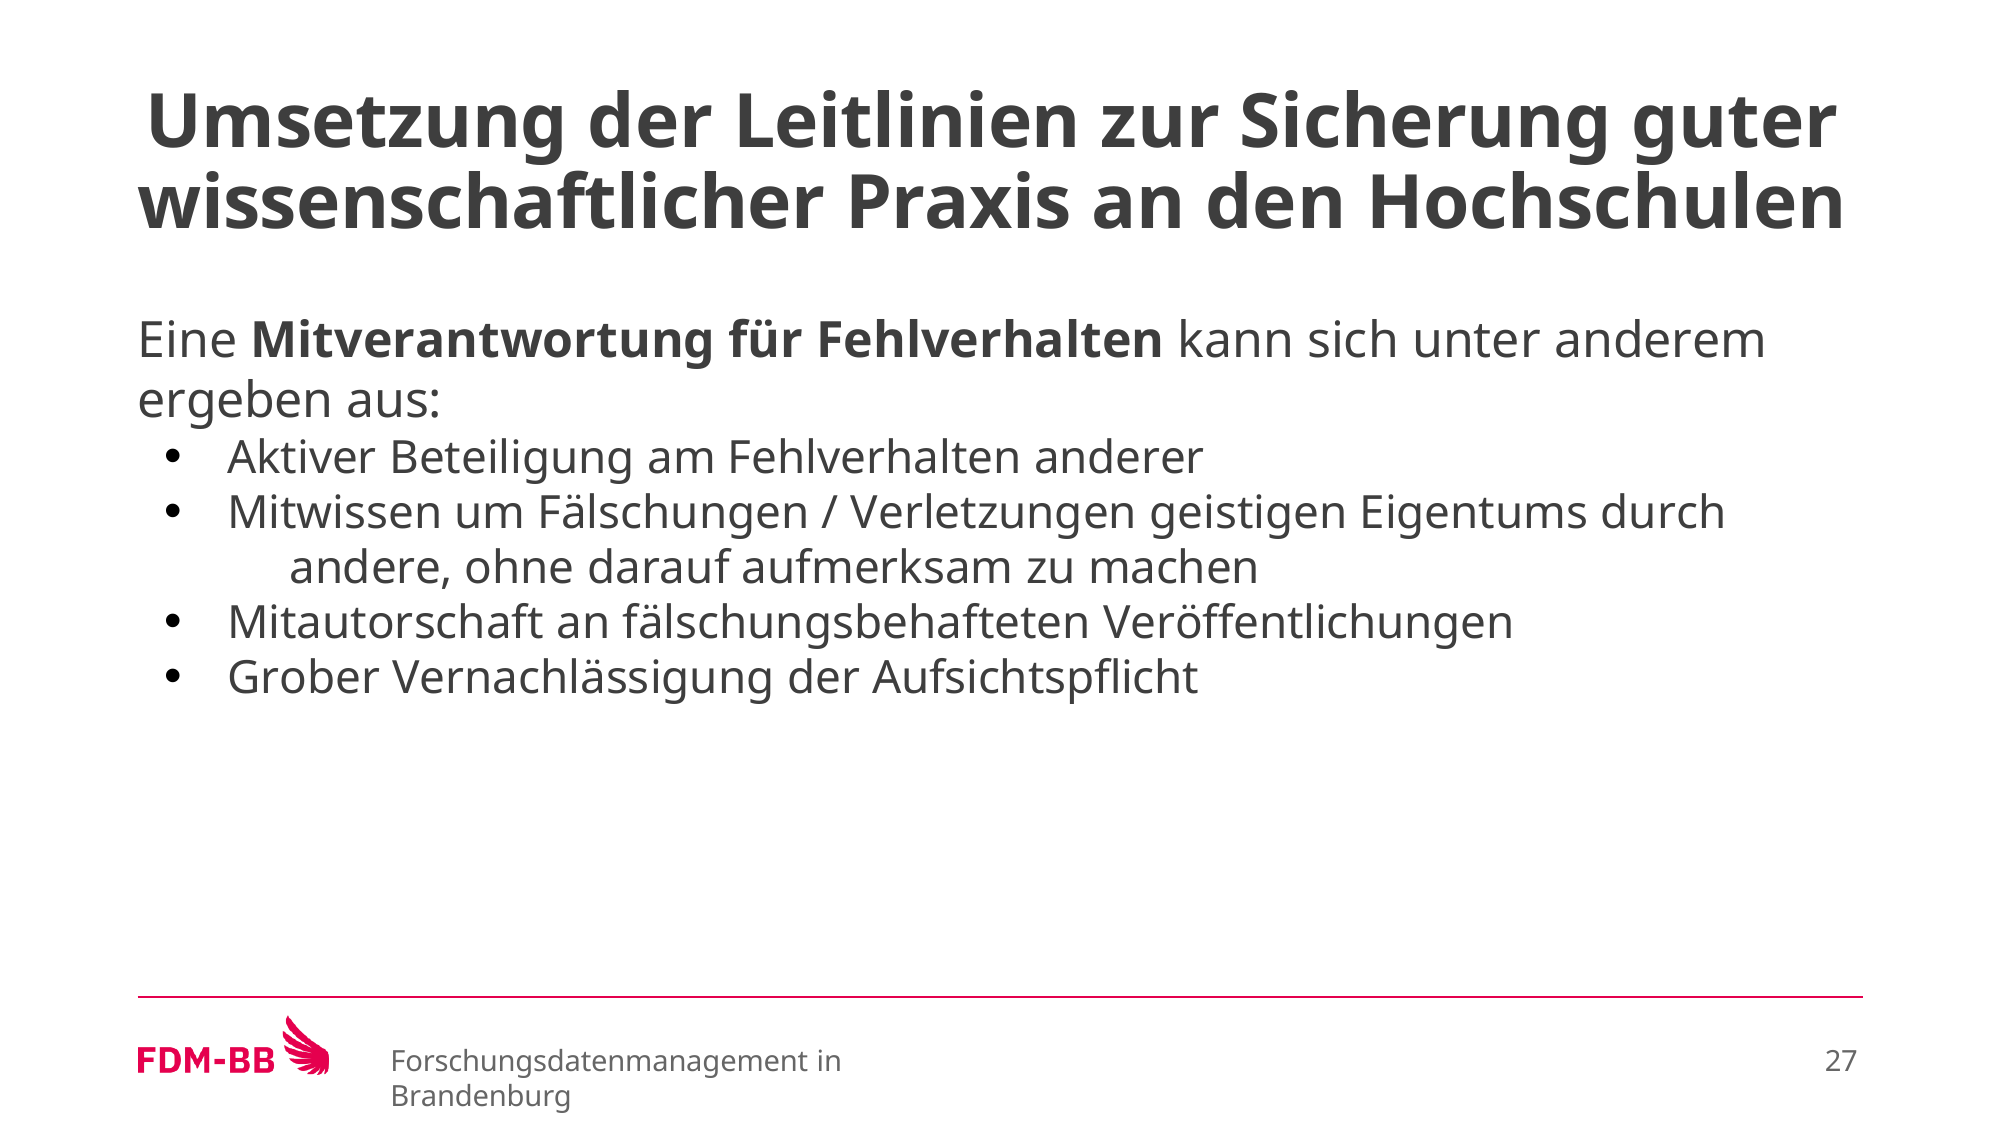

# Umsetzung der Leitlinien zur Sicherung guter wissenschaftlicher Praxis an den Hochschulen
Eine Mitverantwortung für Fehlverhalten kann sich unter anderem ergeben aus:
Aktiver Beteiligung am Fehlverhalten anderer
Mitwissen um Fälschungen / Verletzungen geistigen Eigentums durch andere, ohne darauf aufmerksam zu machen
Mitautorschaft an fälschungsbehafteten Veröffentlichungen
Grober Vernachlässigung der Aufsichtspflicht
Forschungsdatenmanagement in Brandenburg
27